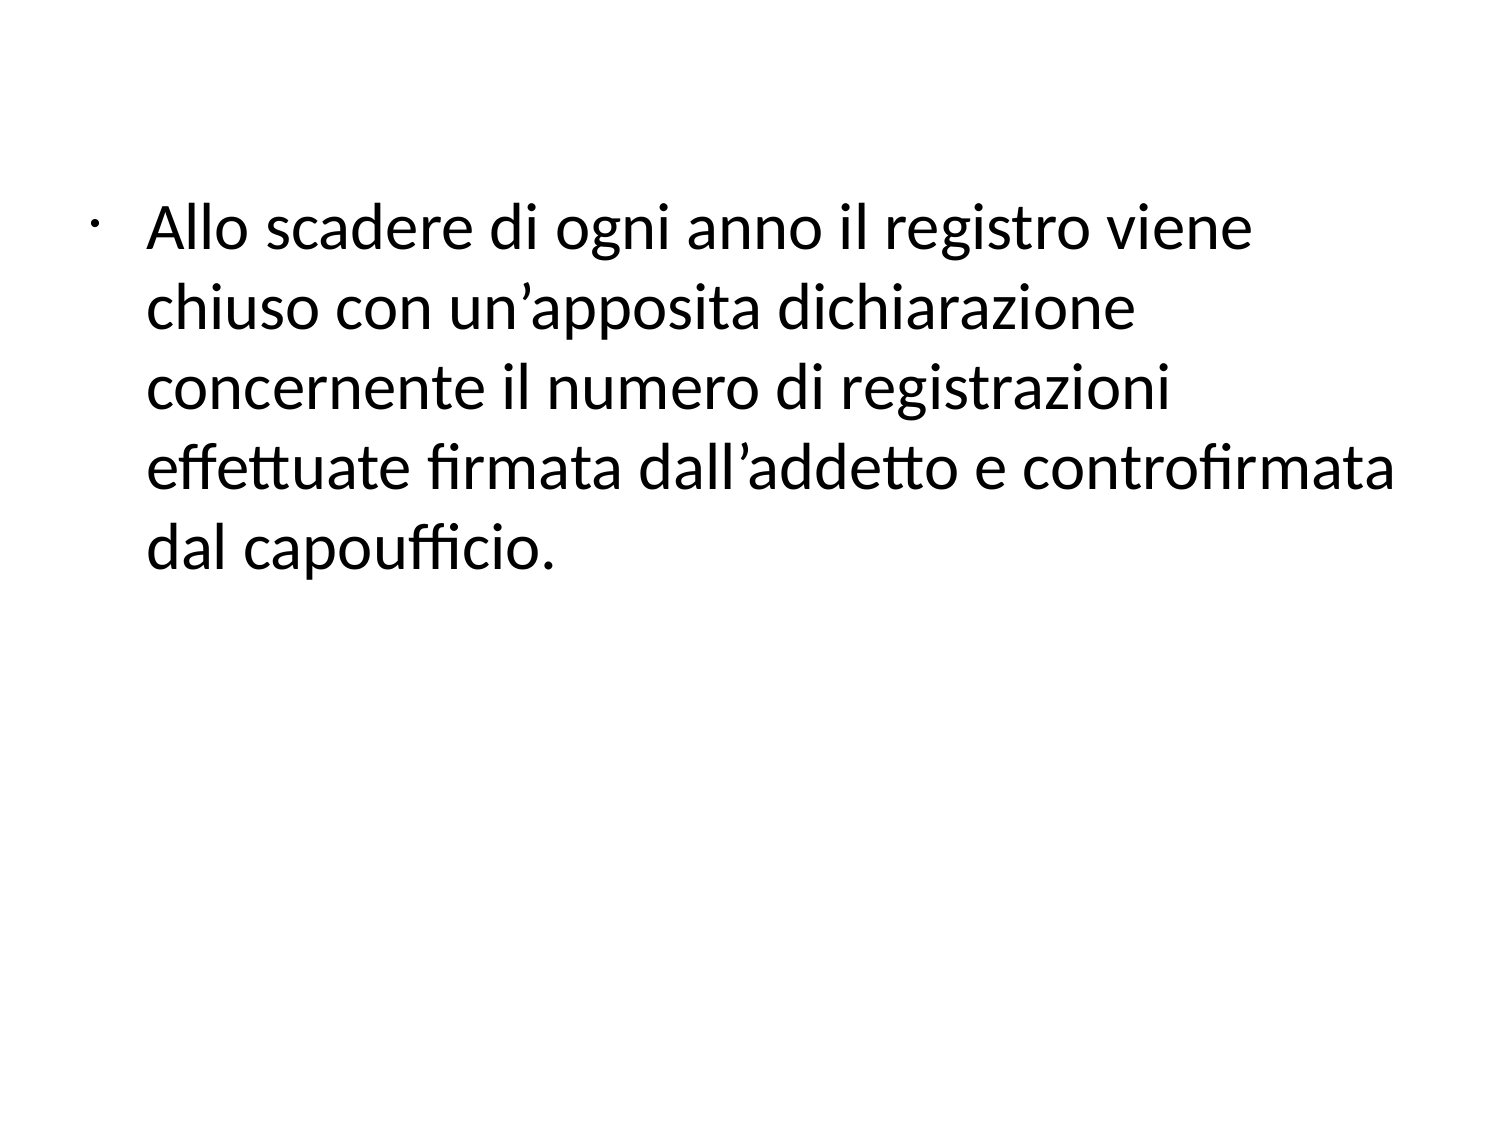

#
Allo scadere di ogni anno il registro viene chiuso con un’apposita dichiarazione concernente il numero di registrazioni effettuate firmata dall’addetto e controfirmata dal capoufficio.